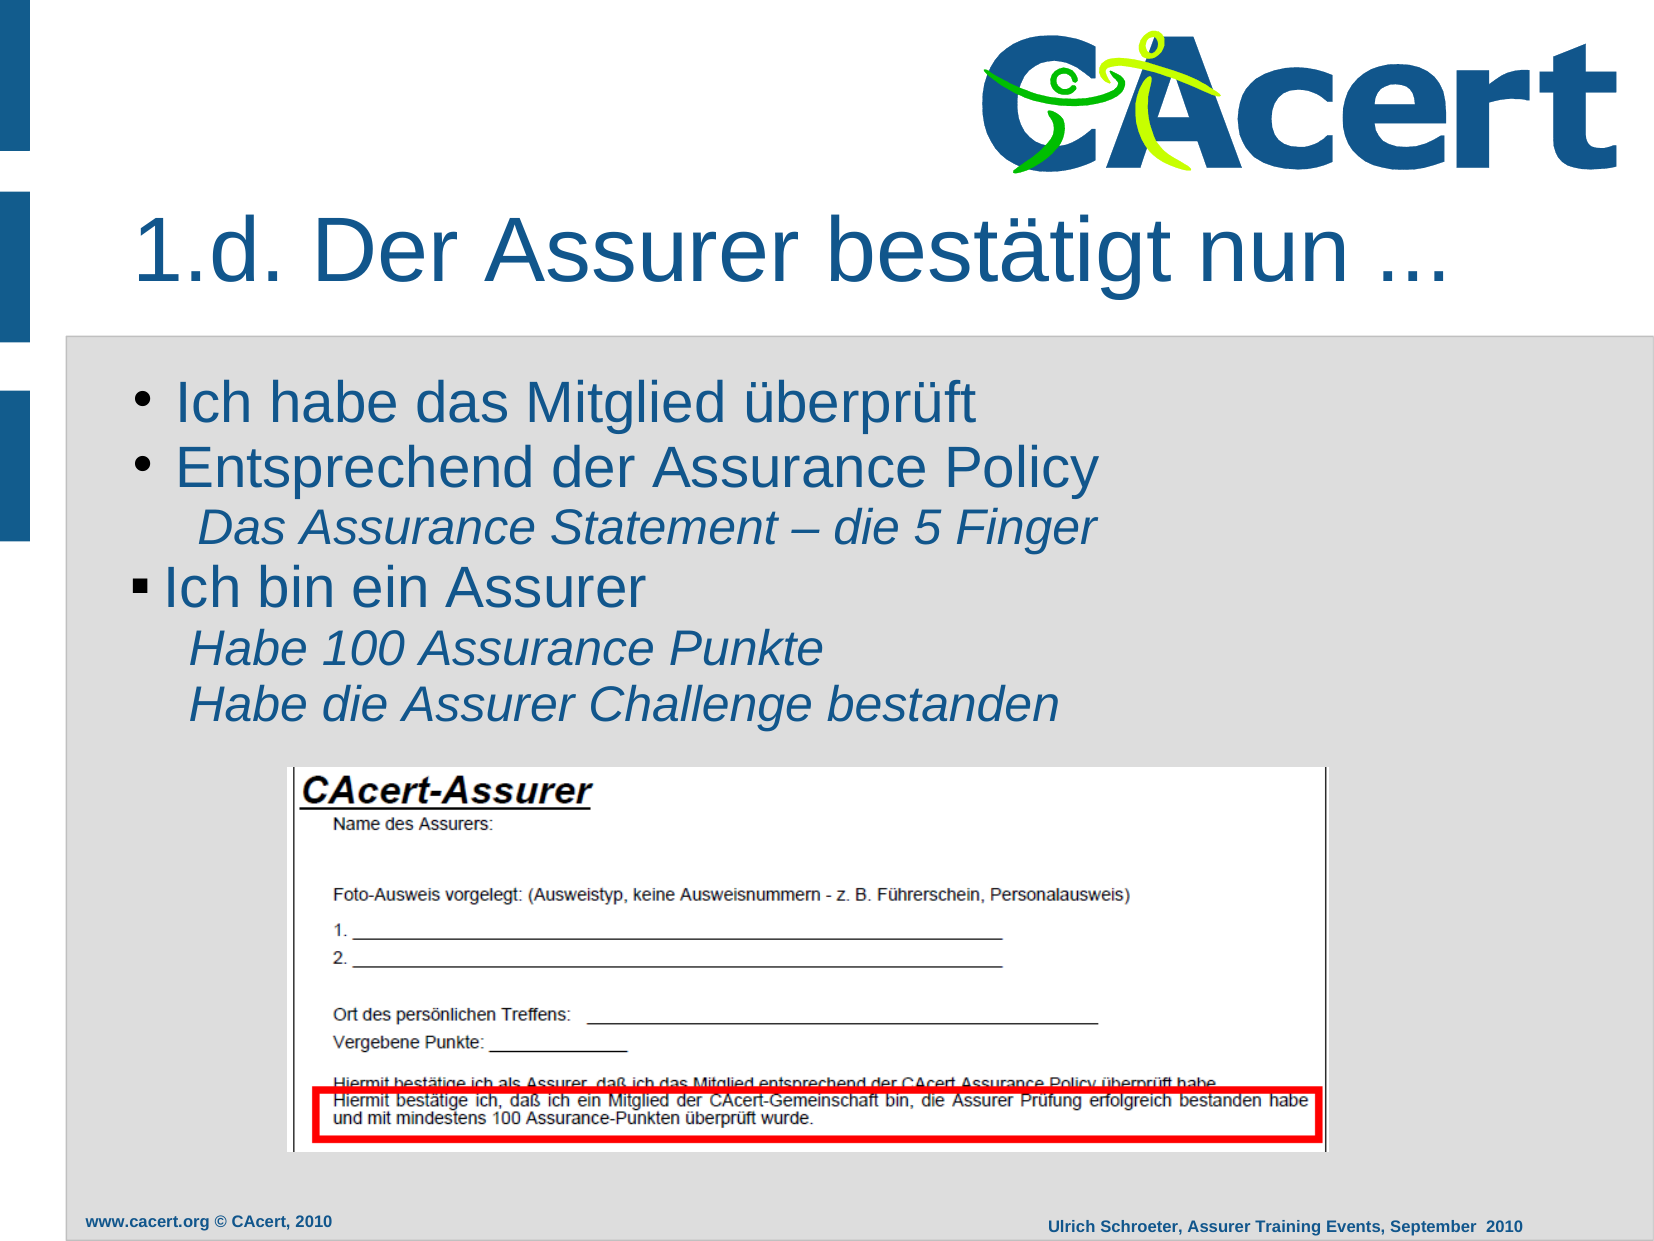

1.d. Der Assurer bestätigt nun ...
 Ich habe das Mitglied überprüft
 Entsprechend der Assurance Policy
 Das Assurance Statement – die 5 Finger
 Ich bin ein Assurer
 Habe 100 Assurance Punkte
 Habe die Assurer Challenge bestanden